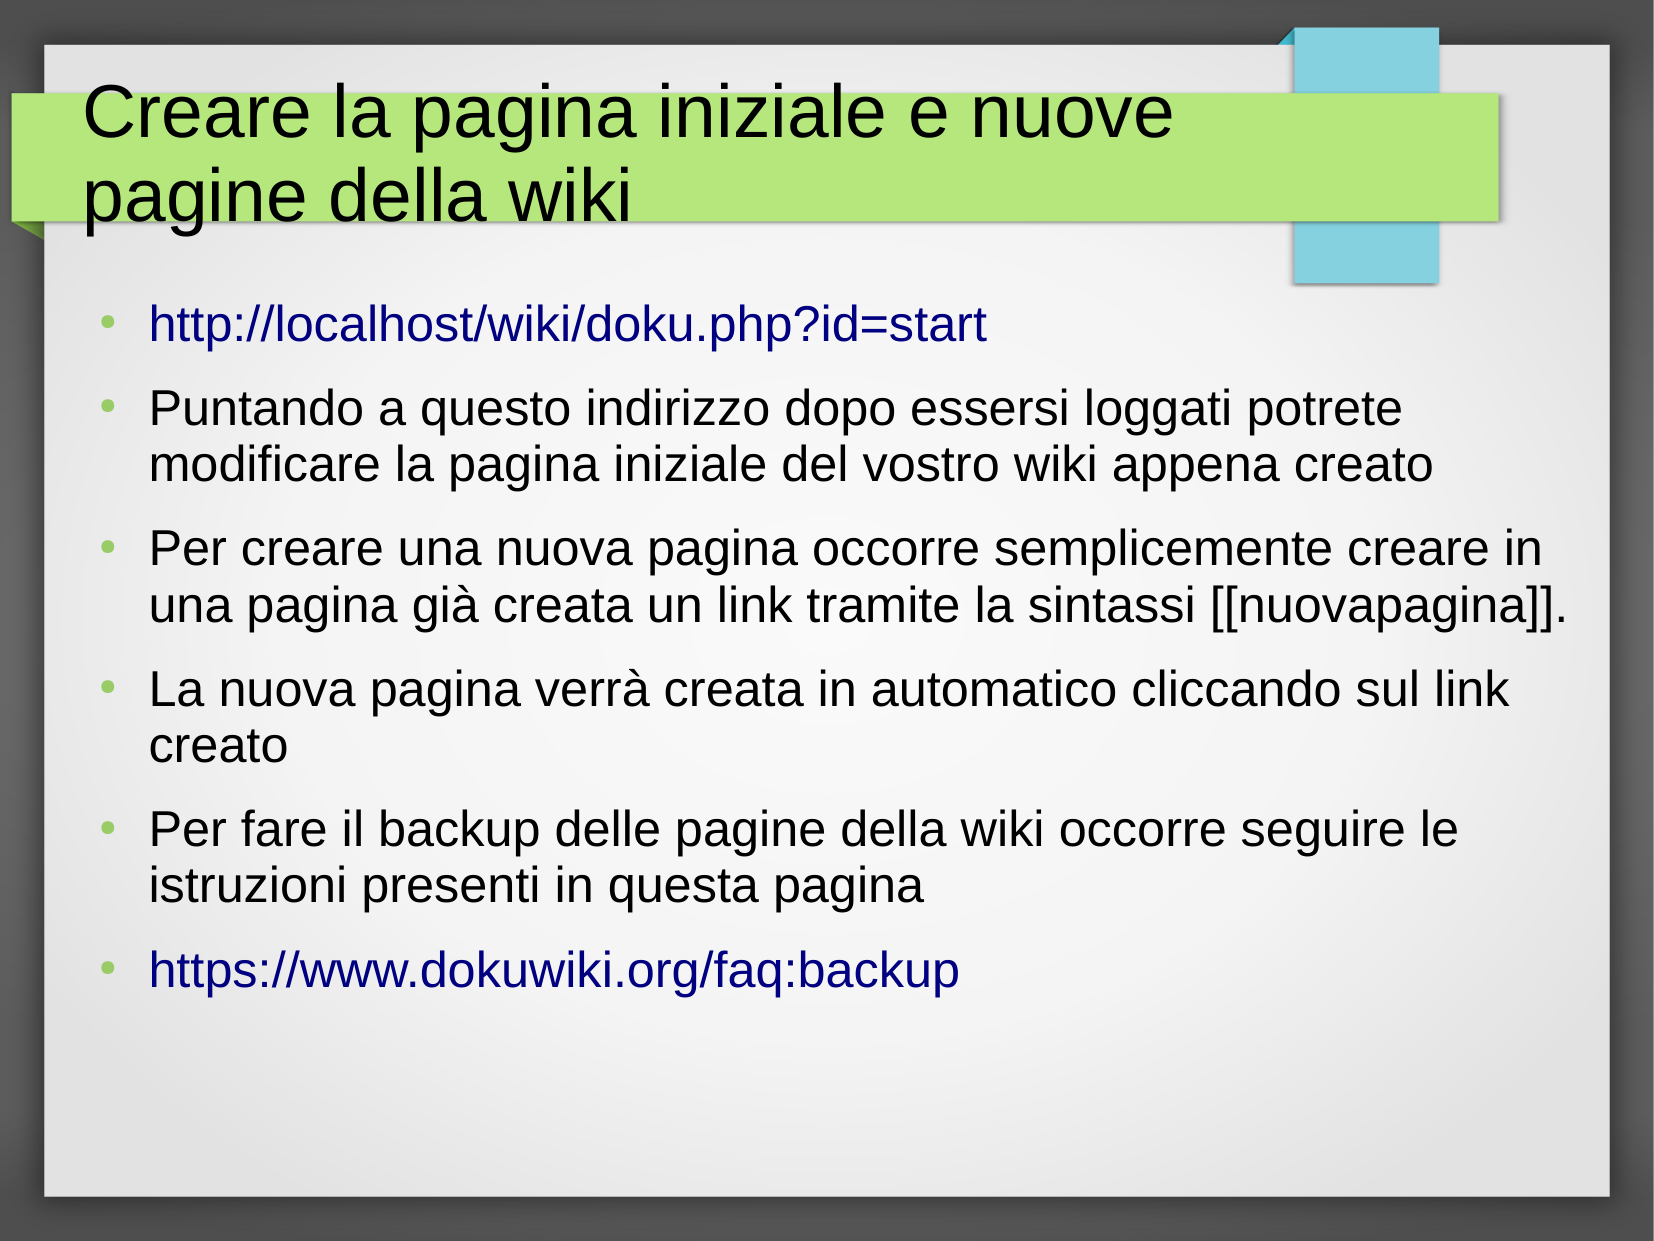

# Creare la pagina iniziale e nuove pagine della wiki
http://localhost/wiki/doku.php?id=start
Puntando a questo indirizzo dopo essersi loggati potrete modificare la pagina iniziale del vostro wiki appena creato
Per creare una nuova pagina occorre semplicemente creare in una pagina già creata un link tramite la sintassi [[nuovapagina]].
La nuova pagina verrà creata in automatico cliccando sul link creato
Per fare il backup delle pagine della wiki occorre seguire le istruzioni presenti in questa pagina
https://www.dokuwiki.org/faq:backup